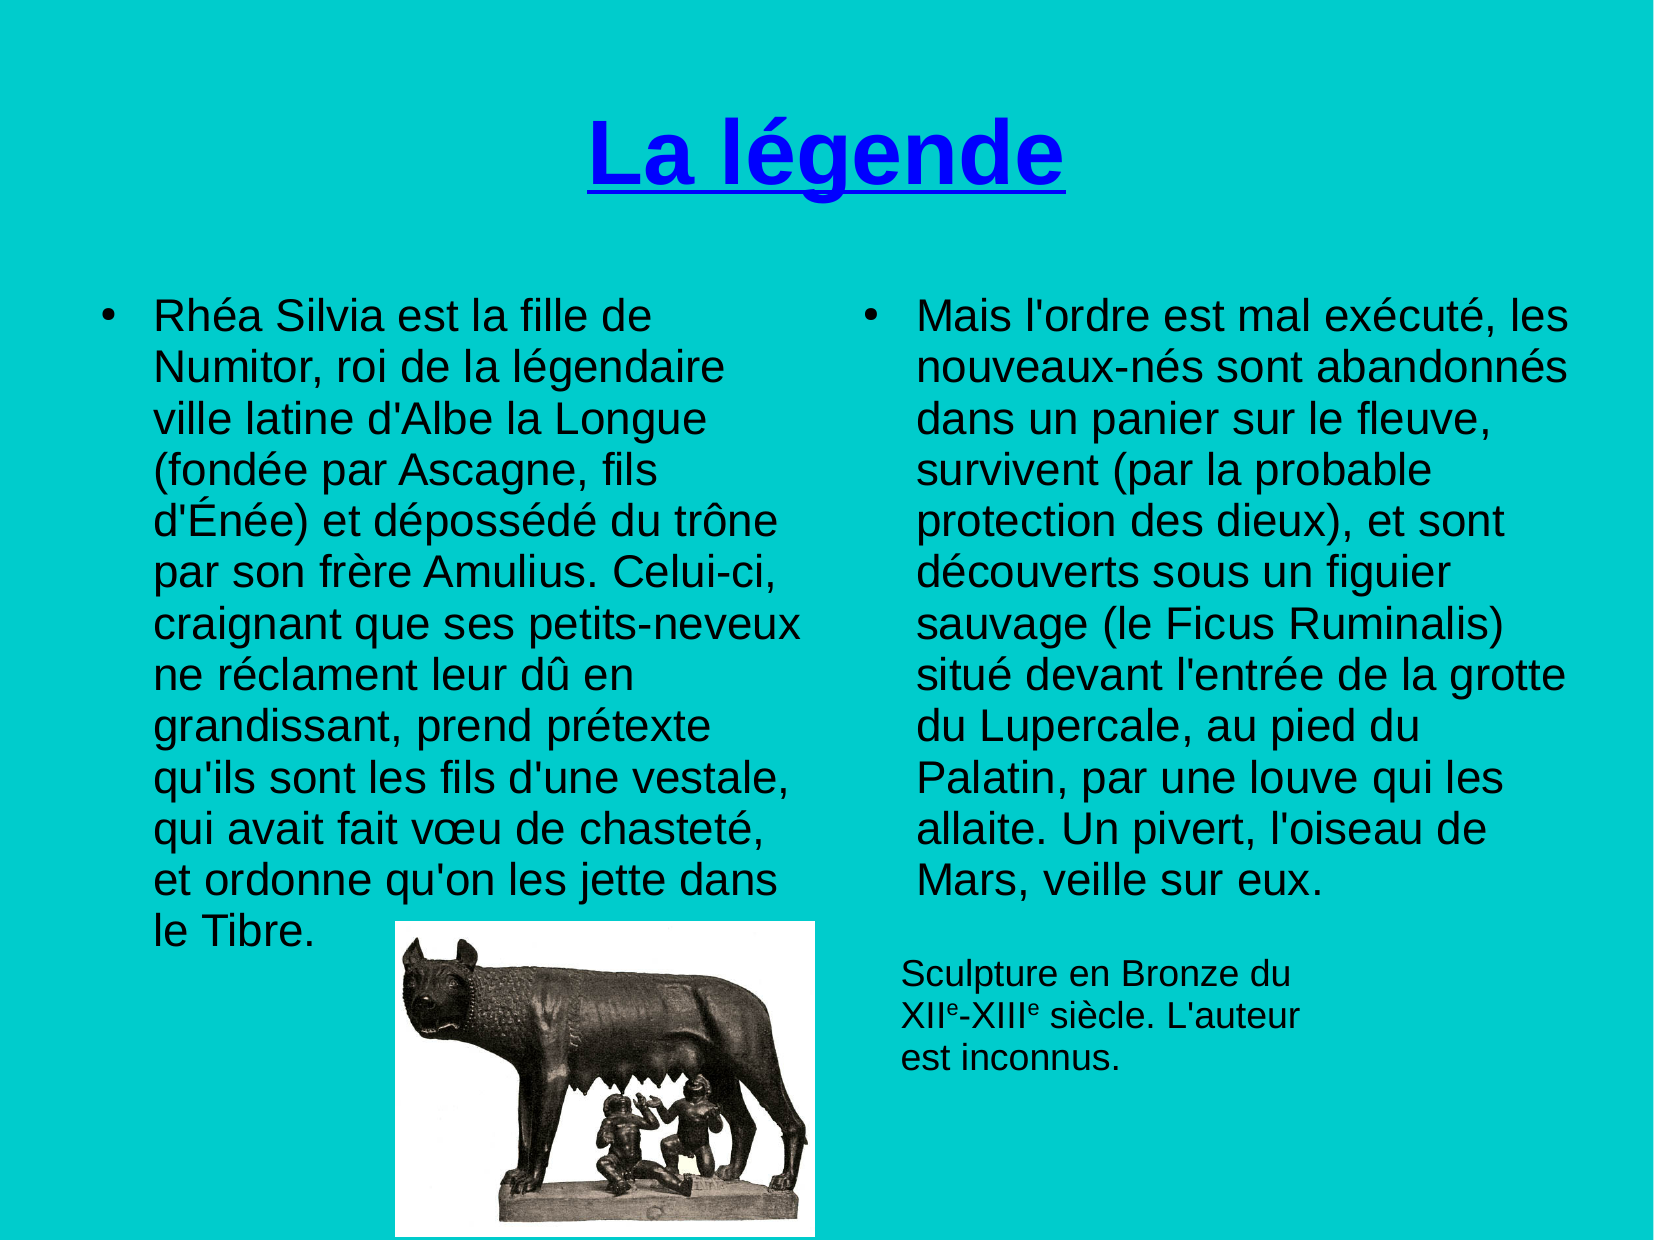

# La légende
Rhéa Silvia est la fille de Numitor, roi de la légendaire ville latine d'Albe la Longue (fondée par Ascagne, fils d'Énée) et dépossédé du trône par son frère Amulius. Celui-ci, craignant que ses petits-neveux ne réclament leur dû en grandissant, prend prétexte qu'ils sont les fils d'une vestale, qui avait fait vœu de chasteté, et ordonne qu'on les jette dans le Tibre.
Mais l'ordre est mal exécuté, les nouveaux-nés sont abandonnés dans un panier sur le fleuve, survivent (par la probable protection des dieux), et sont découverts sous un figuier sauvage (le Ficus Ruminalis) situé devant l'entrée de la grotte du Lupercale, au pied du Palatin, par une louve qui les allaite. Un pivert, l'oiseau de Mars, veille sur eux.
Sculpture en Bronze du XIIe-XIIIe siècle. L'auteur est inconnus.